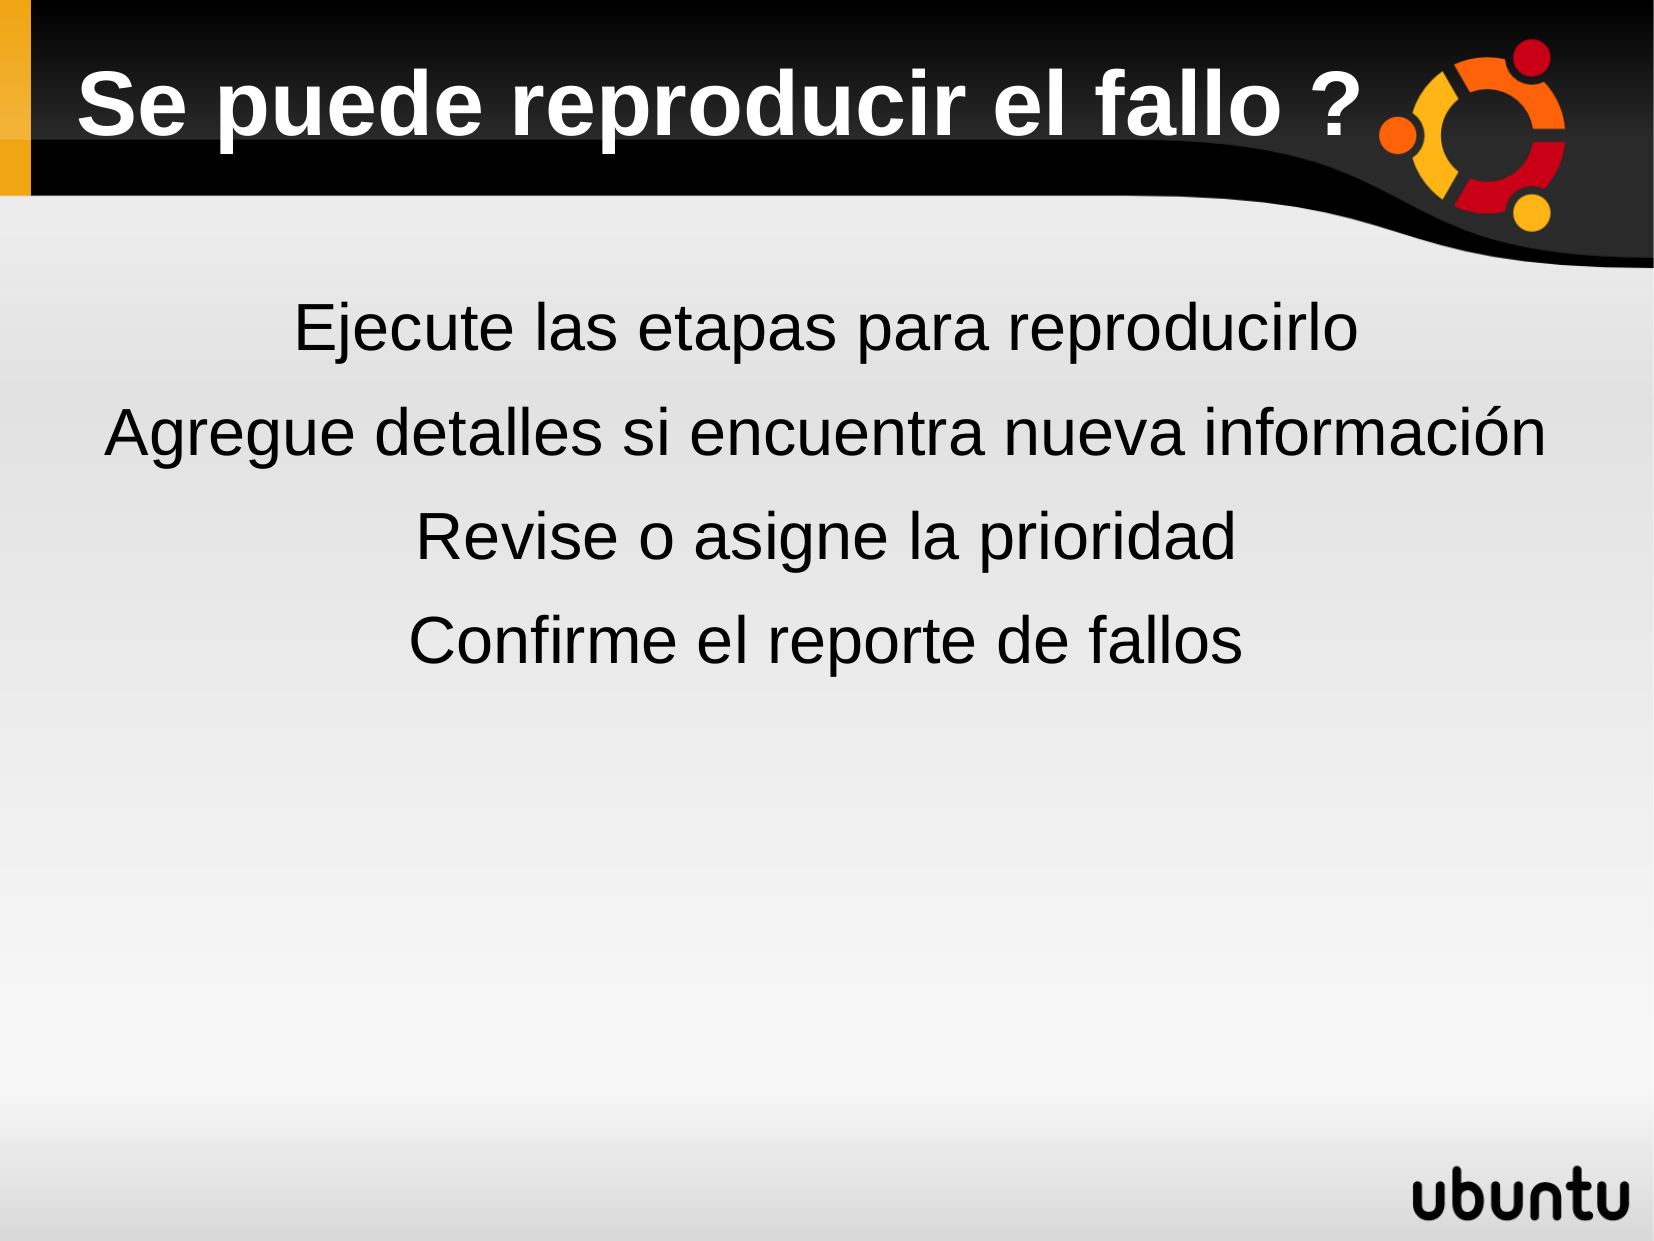

# Se puede reproducir el fallo ?
Ejecute las etapas para reproducirlo
Agregue detalles si encuentra nueva información
Revise o asigne la prioridad
Confirme el reporte de fallos